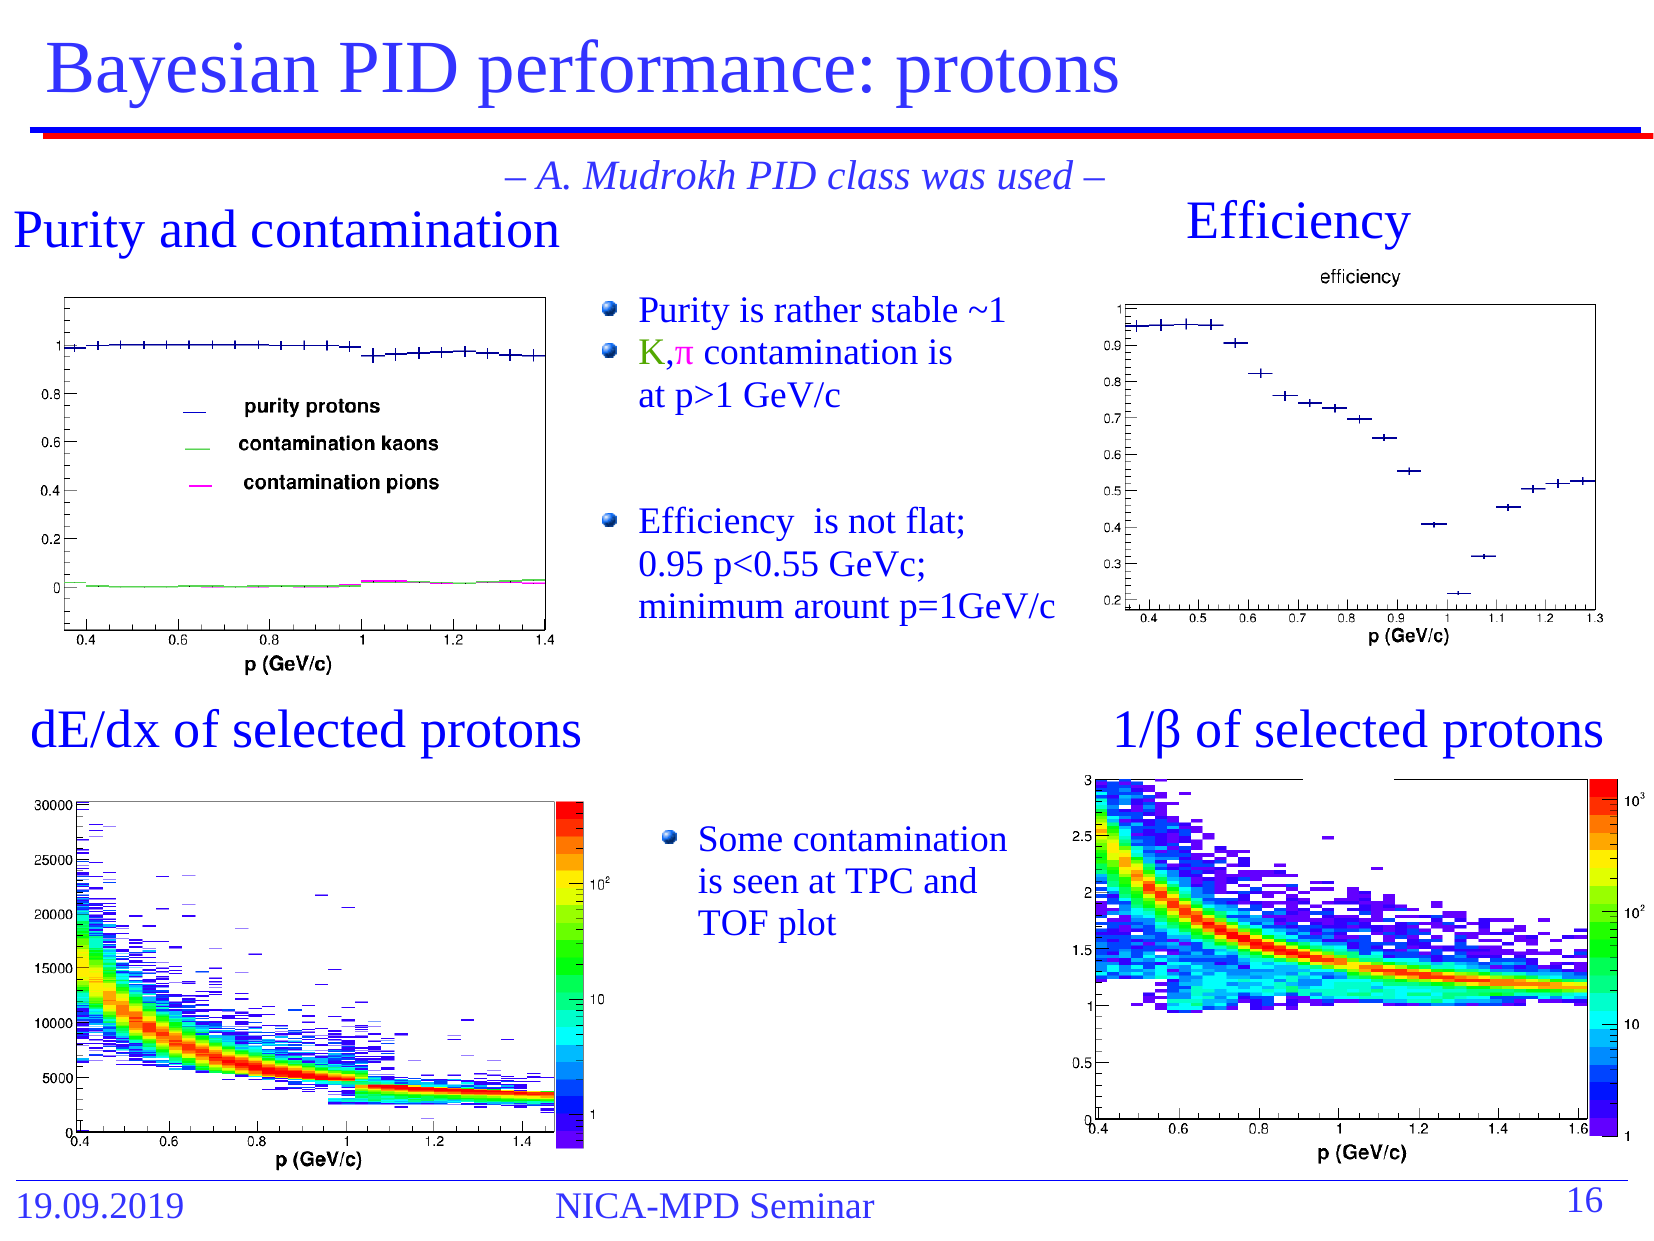

Bayesian PID performance: protons
– A. Mudrokh PID class was used –
Efficiency
Purity and contamination
Purity is rather stable ~1
K,π contamination is
at p>1 GeV/c
Efficiency is not flat;
0.95 p<0.55 GeVc;
minimum arount p=1GeV/c
1/β of selected protons
dE/dx of selected protons
Some contamination
is seen at TPC and
TOF plot
16